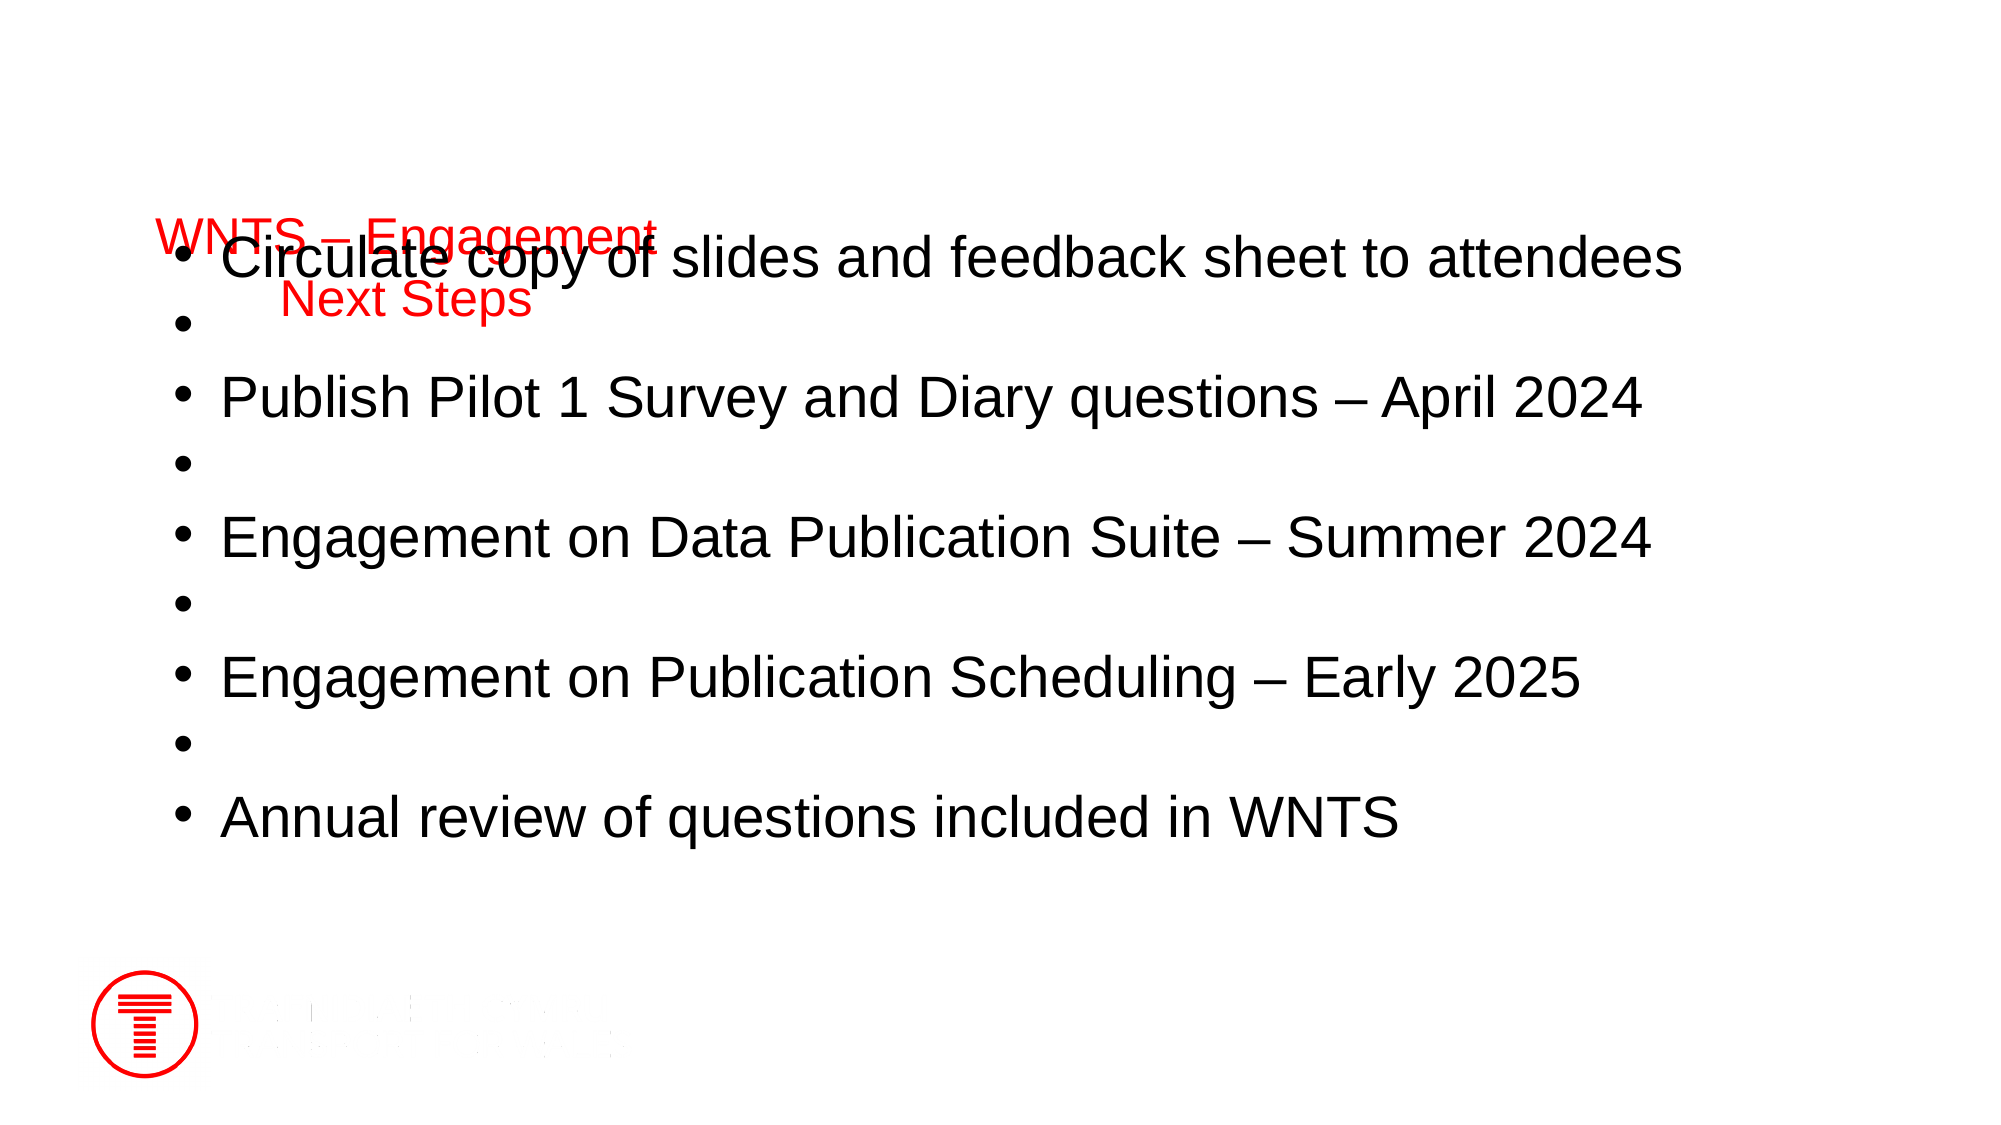

# WNTS – Engagement Next Steps
Circulate copy of slides and feedback sheet to attendees
Publish Pilot 1 Survey and Diary questions – April 2024
Engagement on Data Publication Suite – Summer 2024
Engagement on Publication Scheduling – Early 2025
Annual review of questions included in WNTS